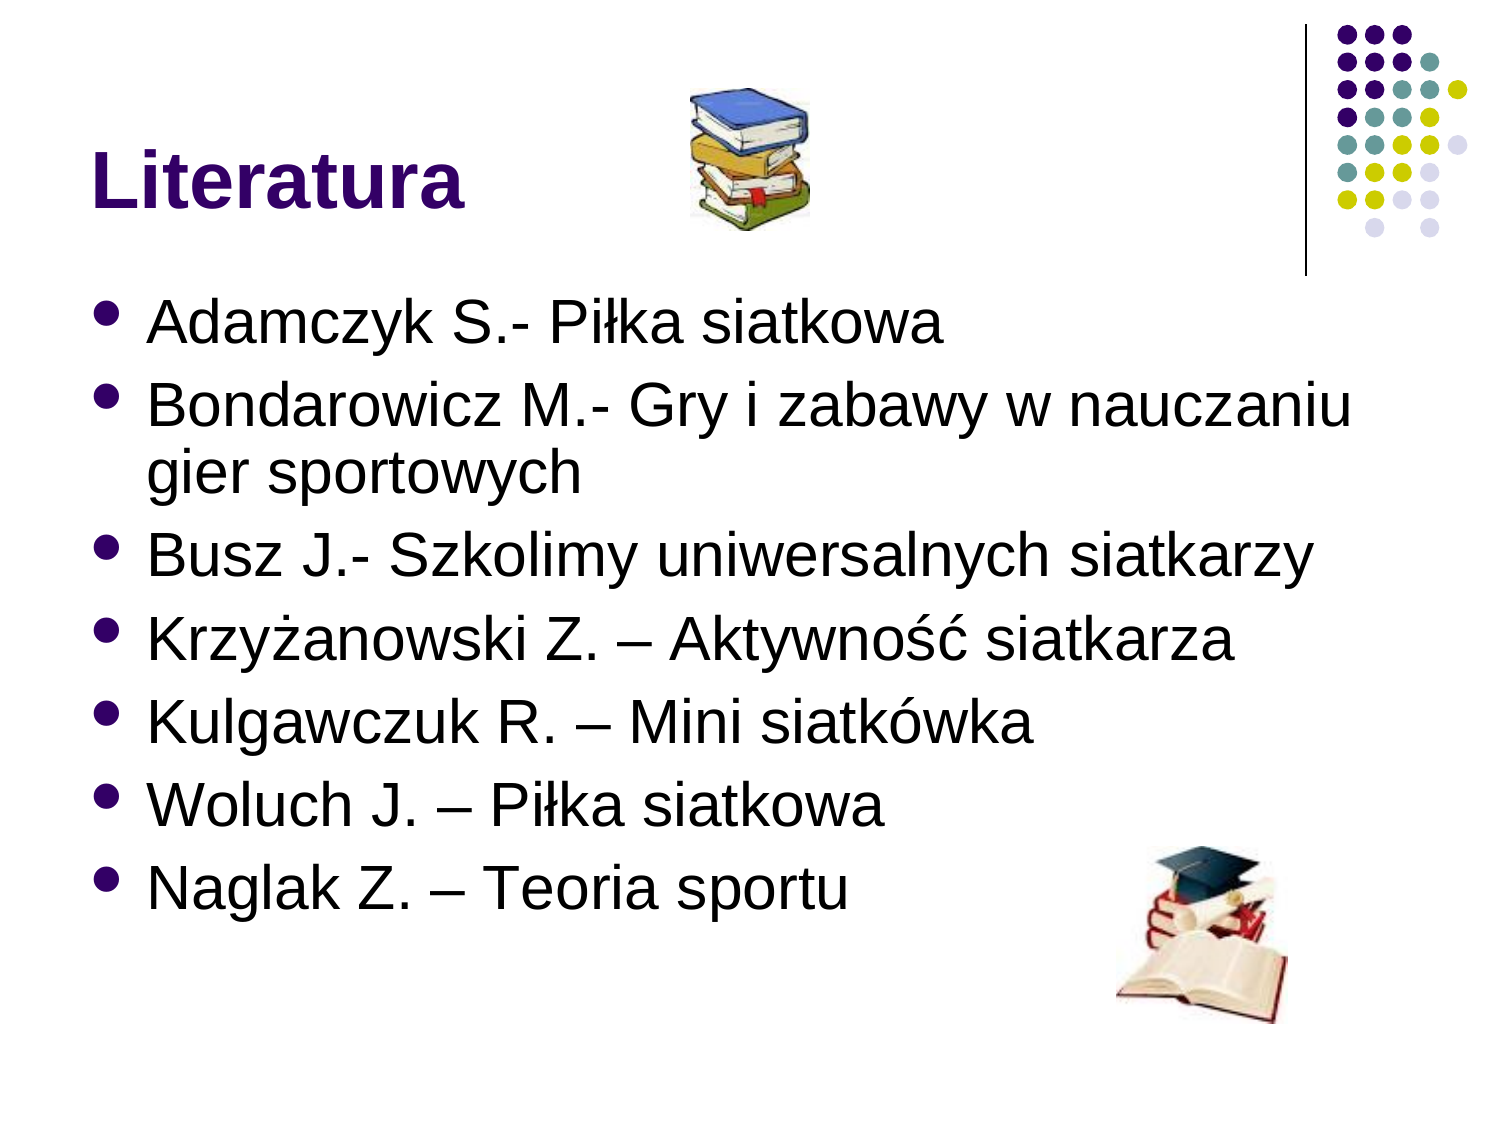

# Literatura
Adamczyk S.- Piłka siatkowa
Bondarowicz M.- Gry i zabawy w nauczaniu gier sportowych
Busz J.- Szkolimy uniwersalnych siatkarzy
Krzyżanowski Z. – Aktywność siatkarza
Kulgawczuk R. – Mini siatkówka
Woluch J. – Piłka siatkowa
Naglak Z. – Teoria sportu